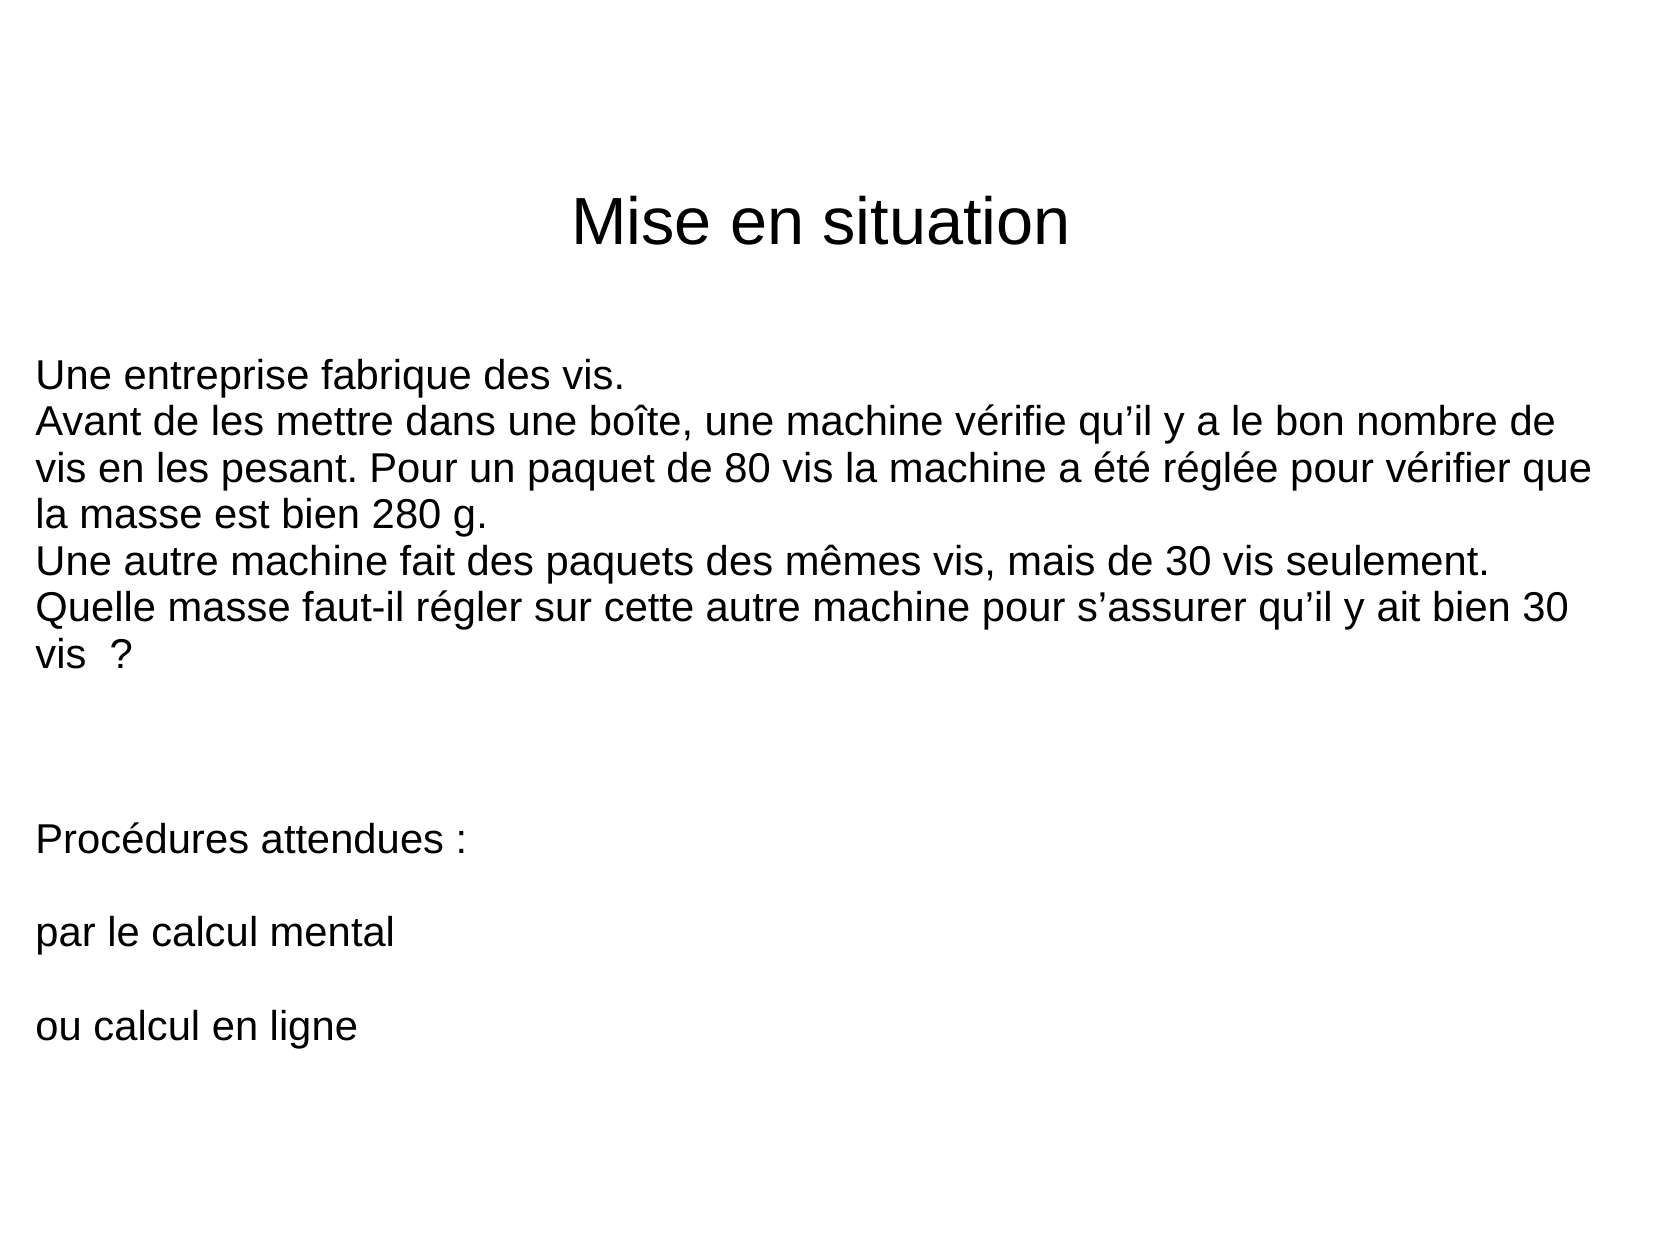

# Mise en situation
Une entreprise fabrique des vis.
Avant de les mettre dans une boîte, une machine vérifie qu’il y a le bon nombre de vis en les pesant. Pour un paquet de 80 vis la machine a été réglée pour vérifier que la masse est bien 280 g.
Une autre machine fait des paquets des mêmes vis, mais de 30 vis seulement.
Quelle masse faut-il régler sur cette autre machine pour s’assurer qu’il y ait bien 30 vis  ?
Procédures attendues :
par le calcul mental
ou calcul en ligne